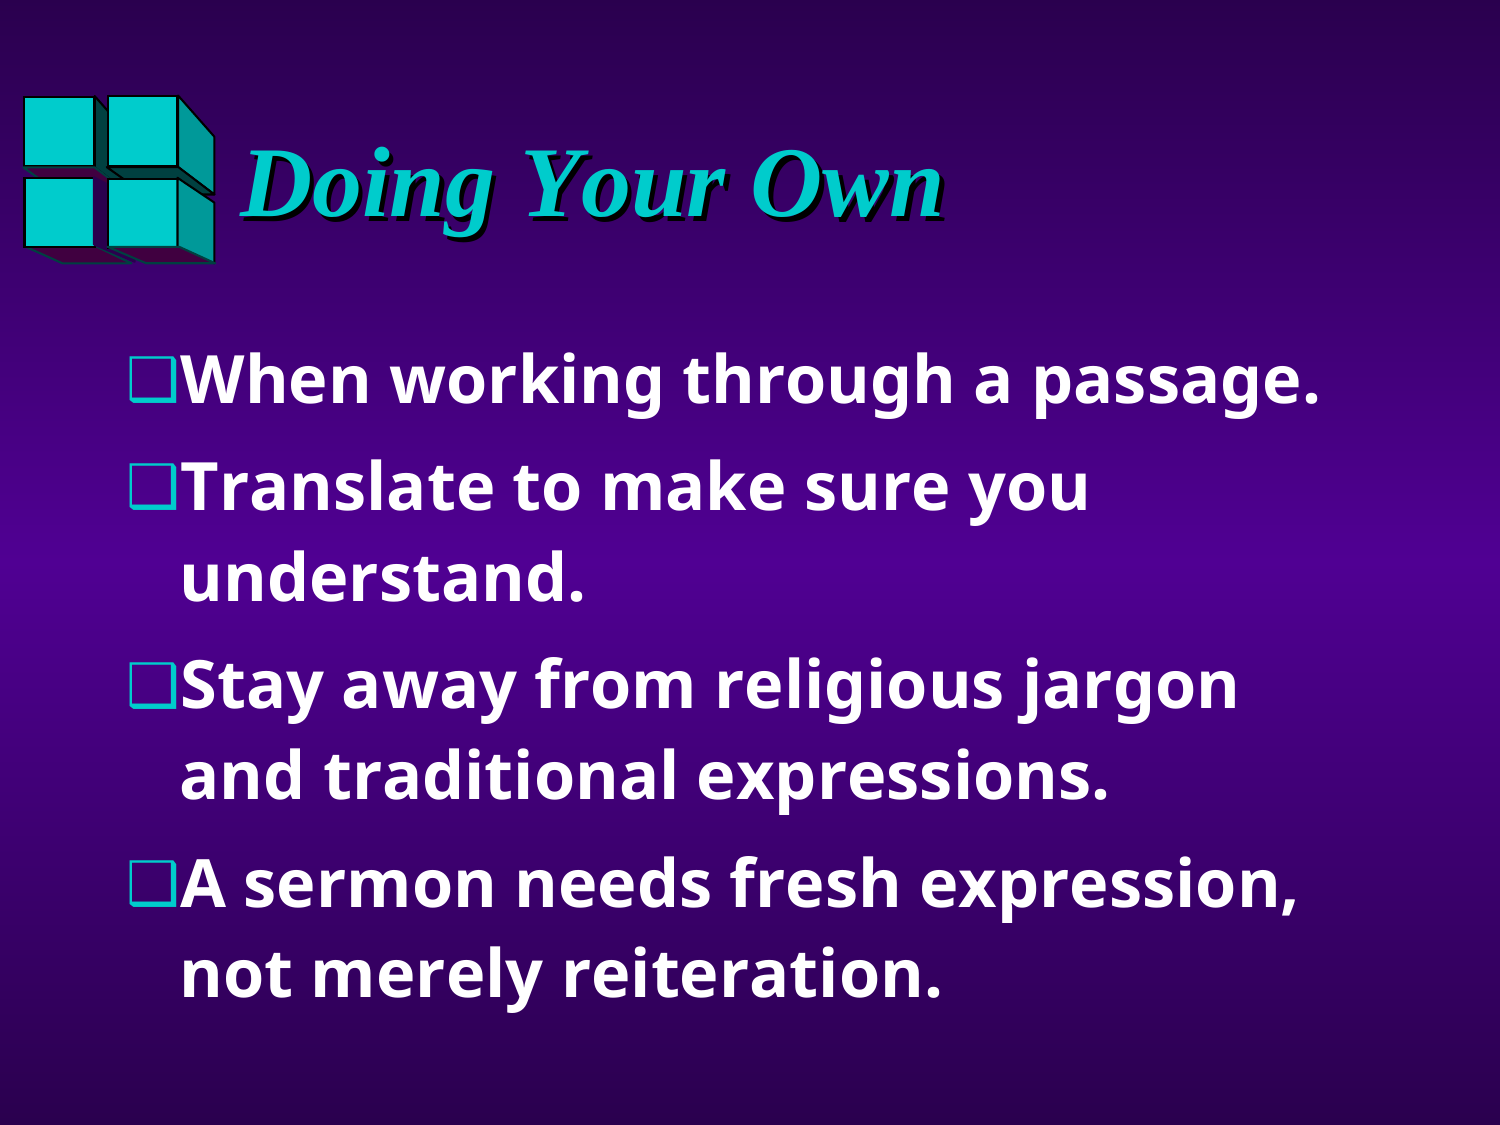

# Doing Your Own
When working through a passage.
Translate to make sure you understand.
Stay away from religious jargon and traditional expressions.
A sermon needs fresh expression, not merely reiteration.